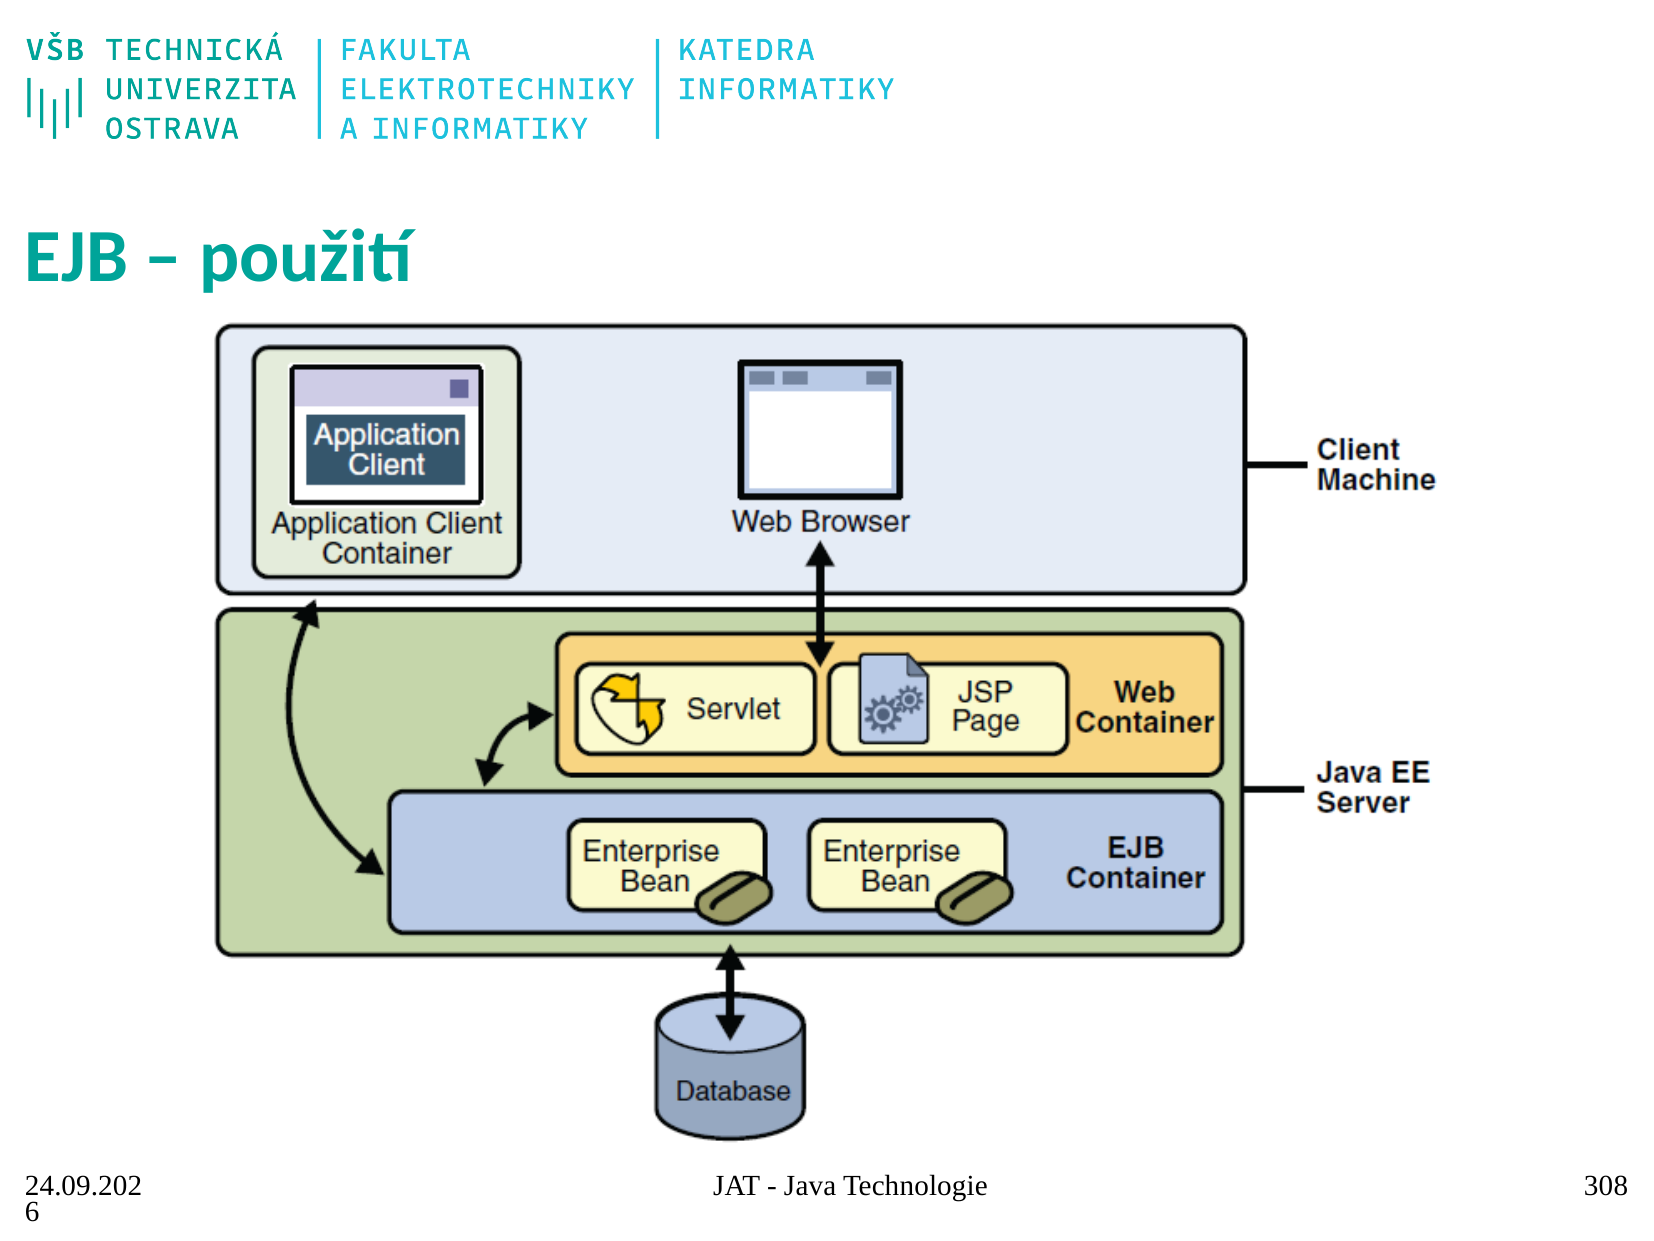

# EJB – použití
JAT - Java Technologie
308